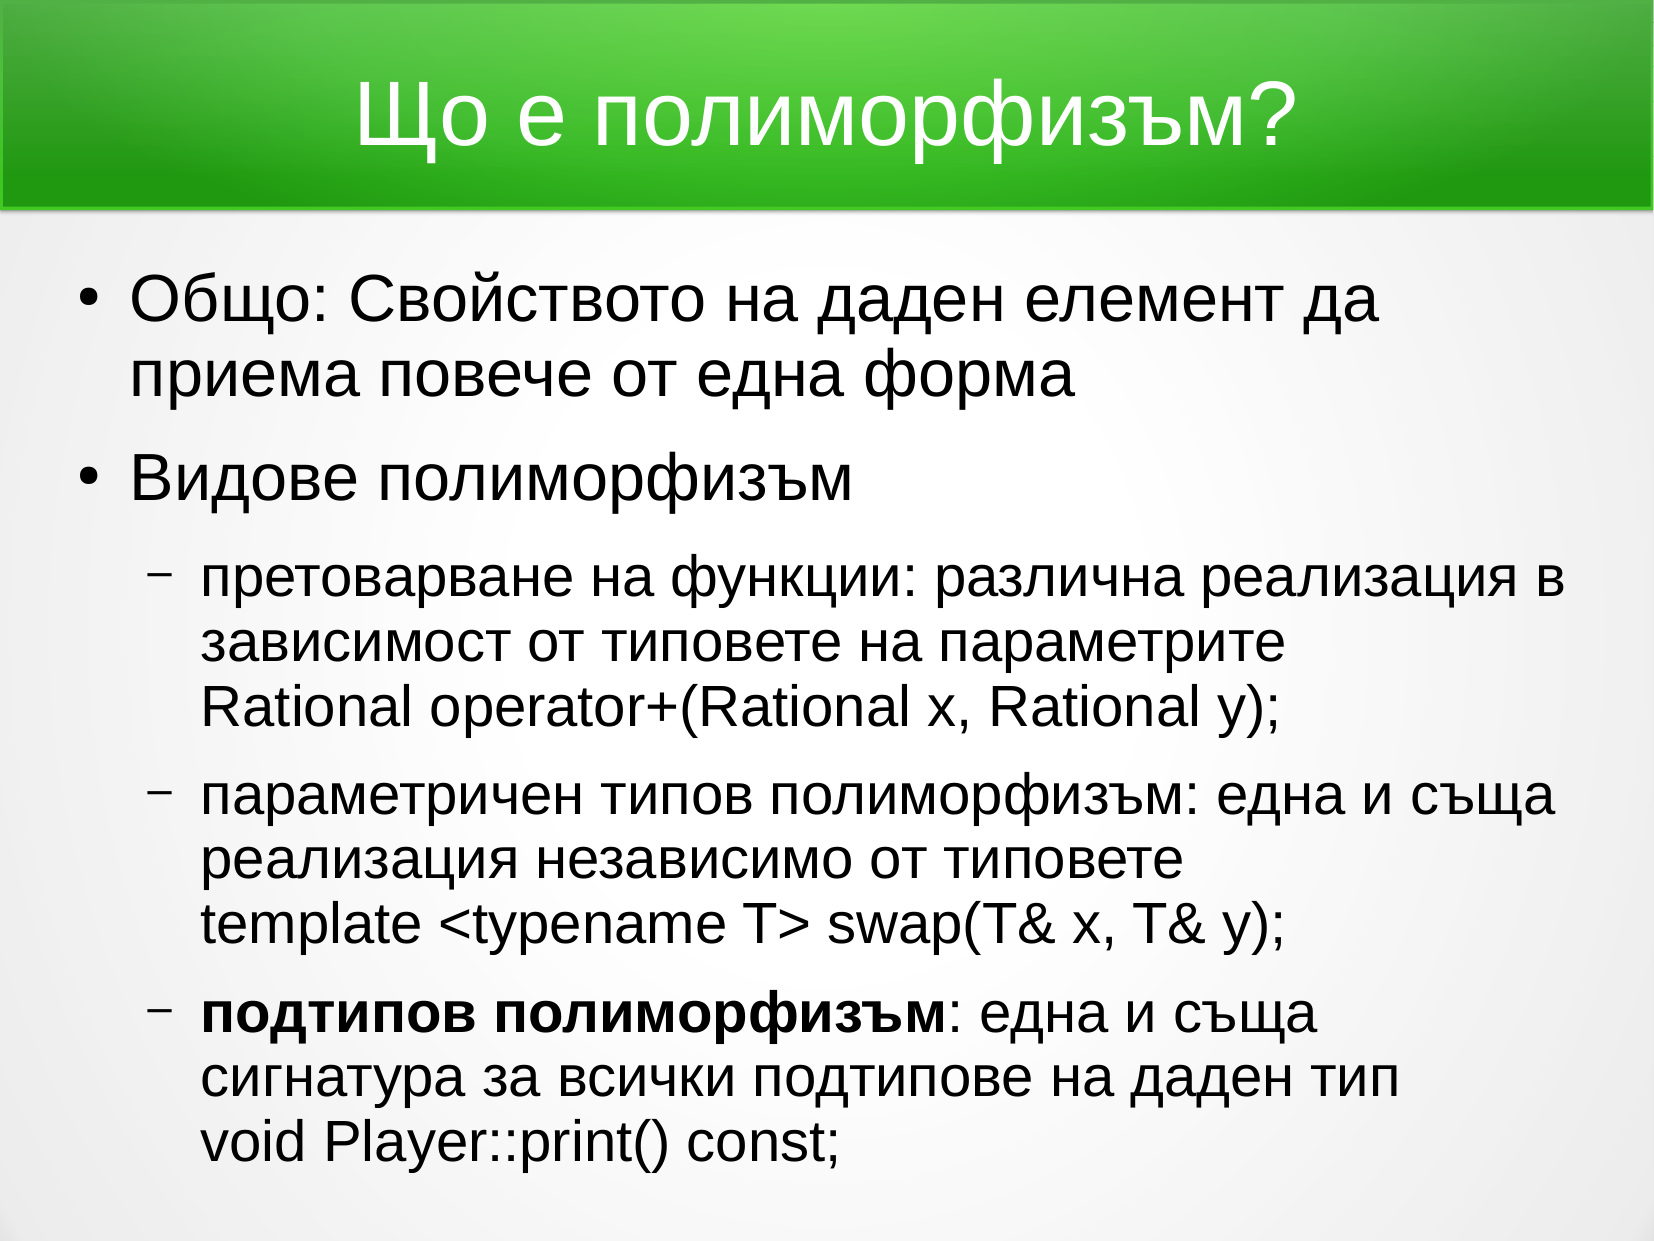

# Що е полиморфизъм?
Общо: Свойството на даден елемент да приема повече от една форма
Видове полиморфизъм
претоварване на функции: различна реализация в зависимост от типовете на параметрите
Rational operator+(Rational x, Rational y);
параметричен типов полиморфизъм: една и съща реализация независимо от типовете
template <typename T> swap(T& x, T& y);
подтипов полиморфизъм: една и съща сигнатура за всички подтипове на даден тип
void Player::print() const;